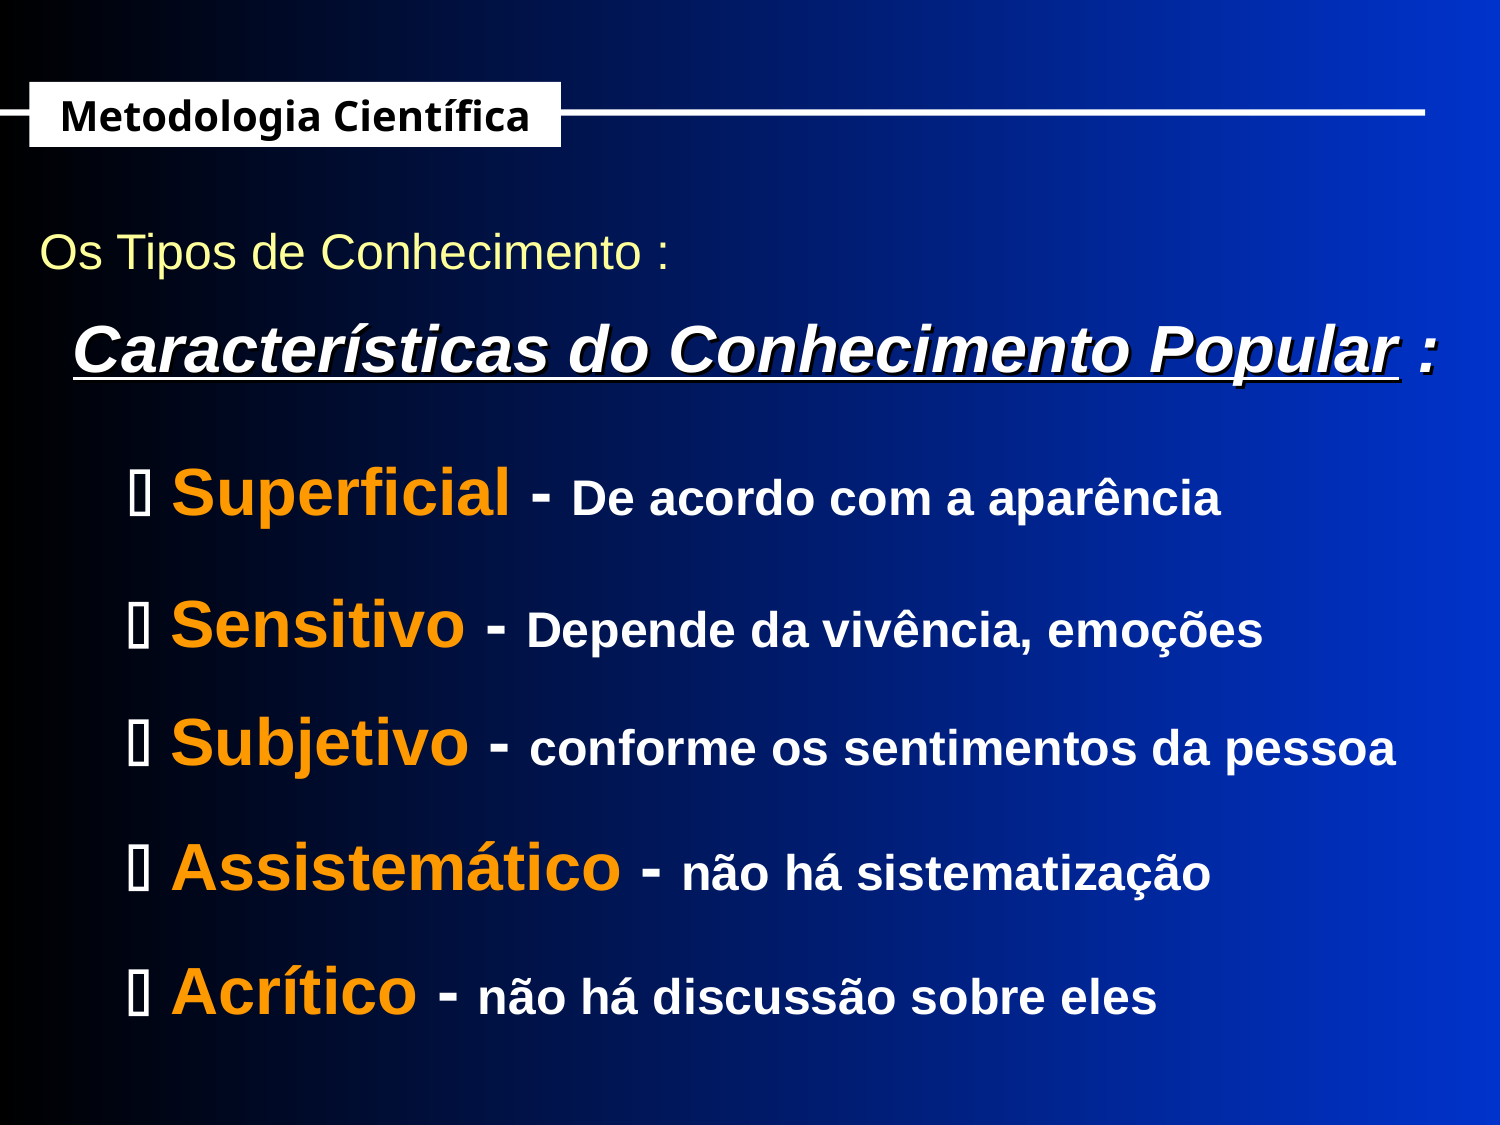

Metodologia Científica
Os Tipos de Conhecimento :
Características do Conhecimento Popular :
 Superficial - De acordo com a aparência
 Sensitivo - Depende da vivência, emoções
 Subjetivo - conforme os sentimentos da pessoa
 Assistemático - não há sistematização
 Acrítico - não há discussão sobre eles